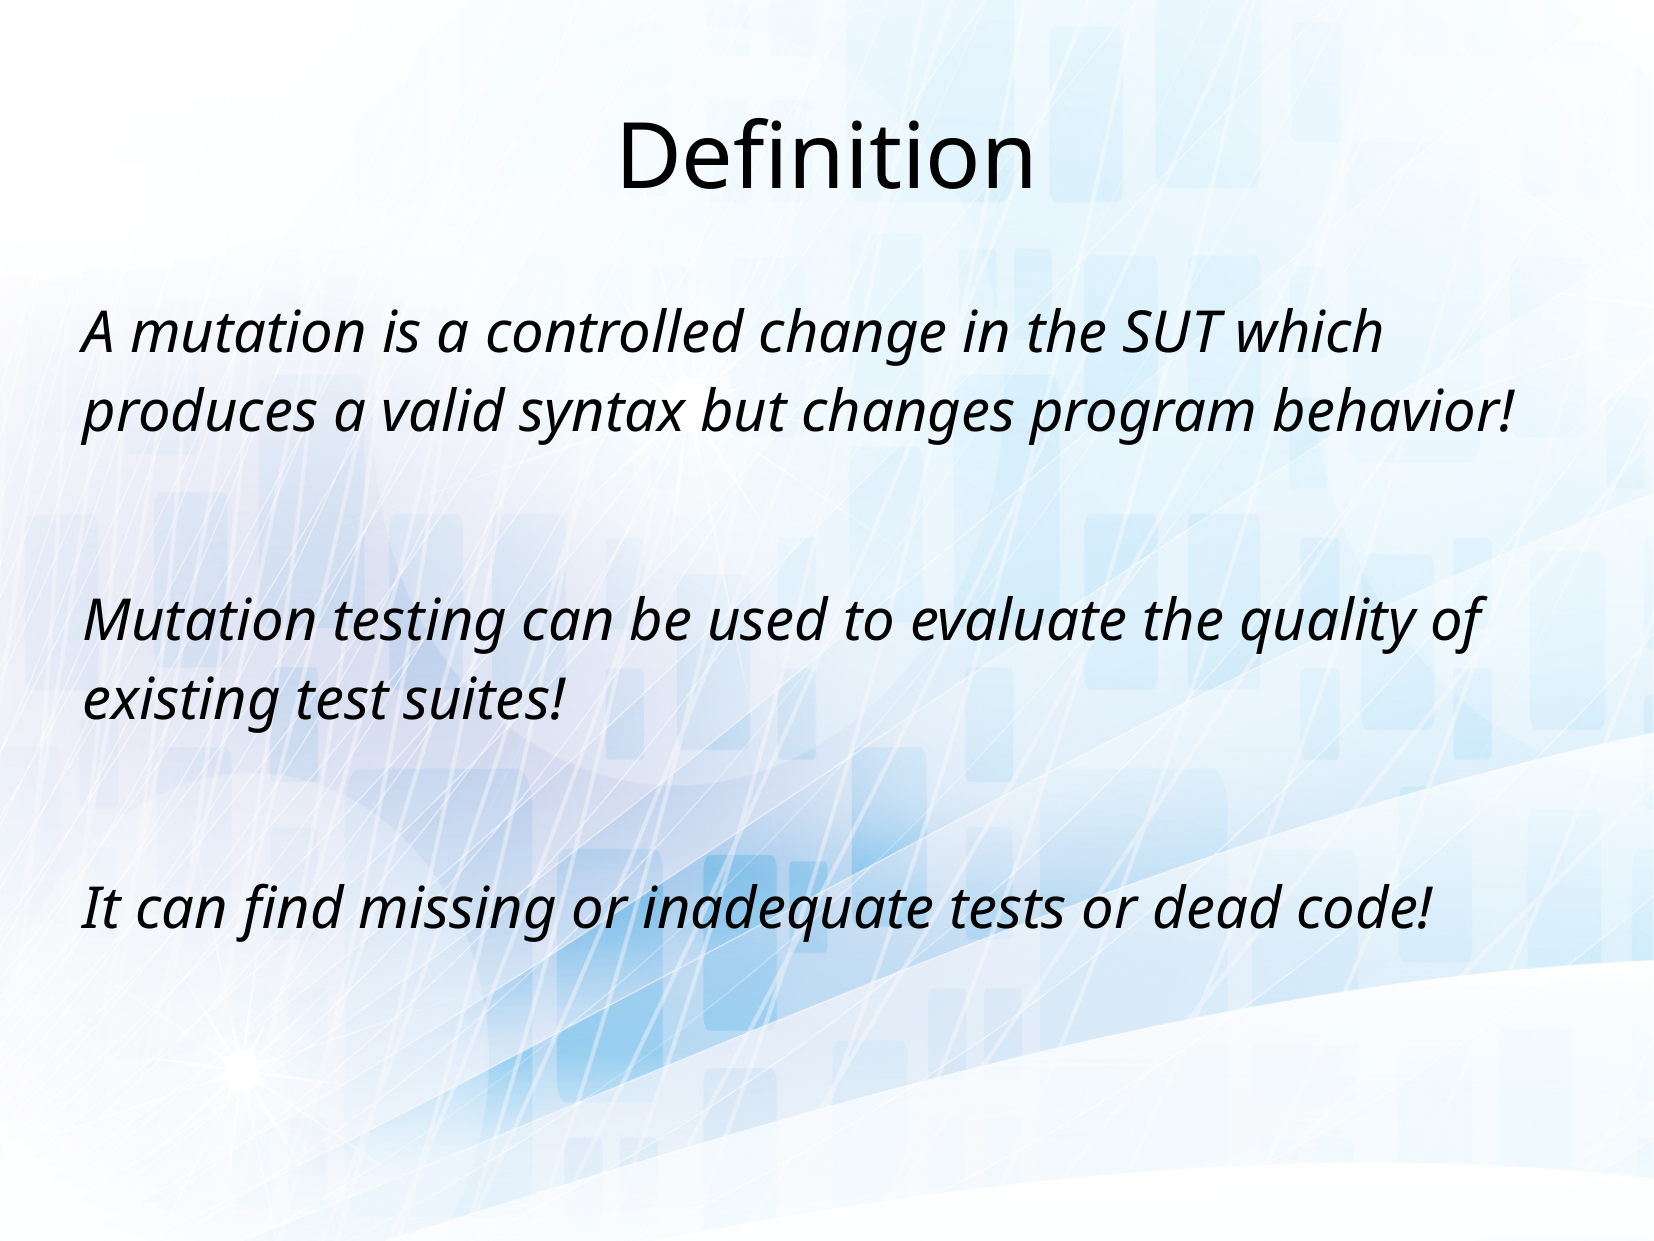

# Definition
A mutation is a controlled change in the SUT which produces a valid syntax but changes program behavior!
Mutation testing can be used to evaluate the quality of existing test suites!
It can find missing or inadequate tests or dead code!